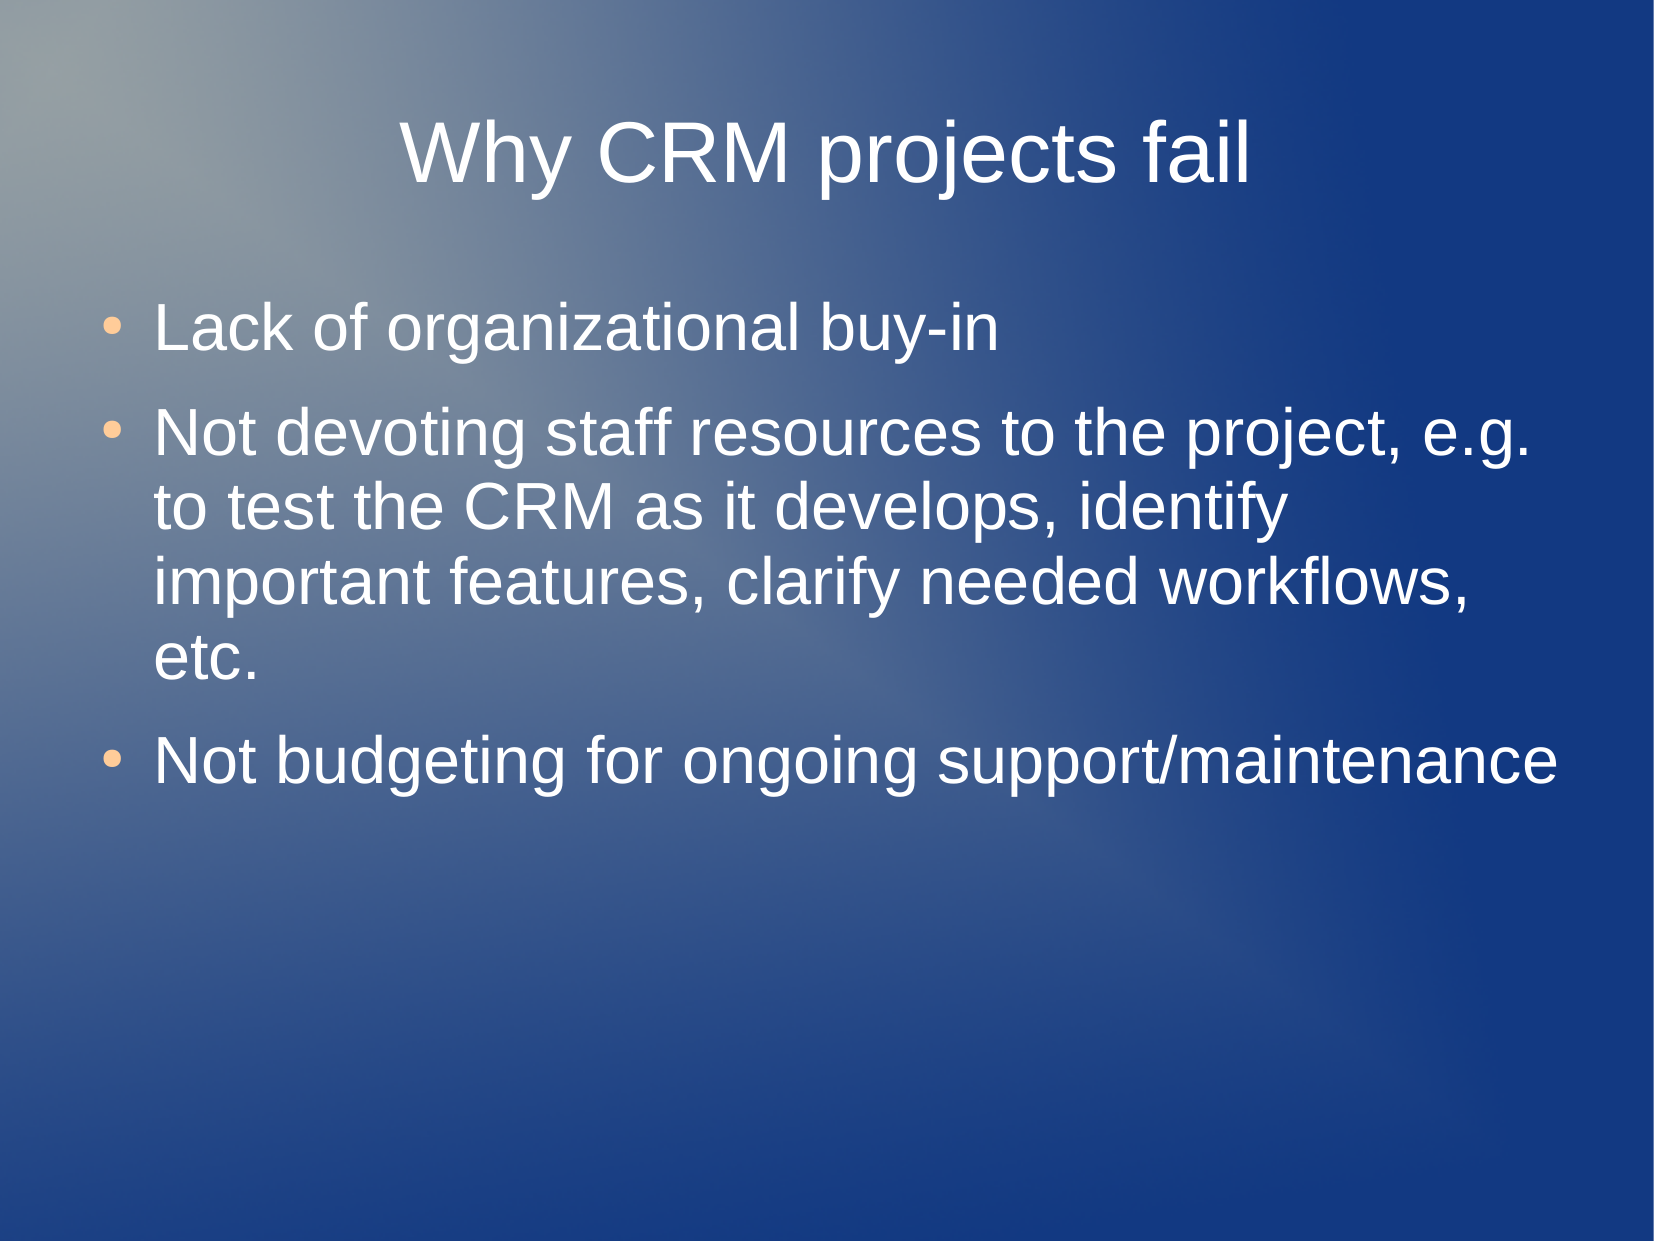

# Why CRM projects fail
Lack of organizational buy-in
Not devoting staff resources to the project, e.g. to test the CRM as it develops, identify important features, clarify needed workflows, etc.
Not budgeting for ongoing support/maintenance